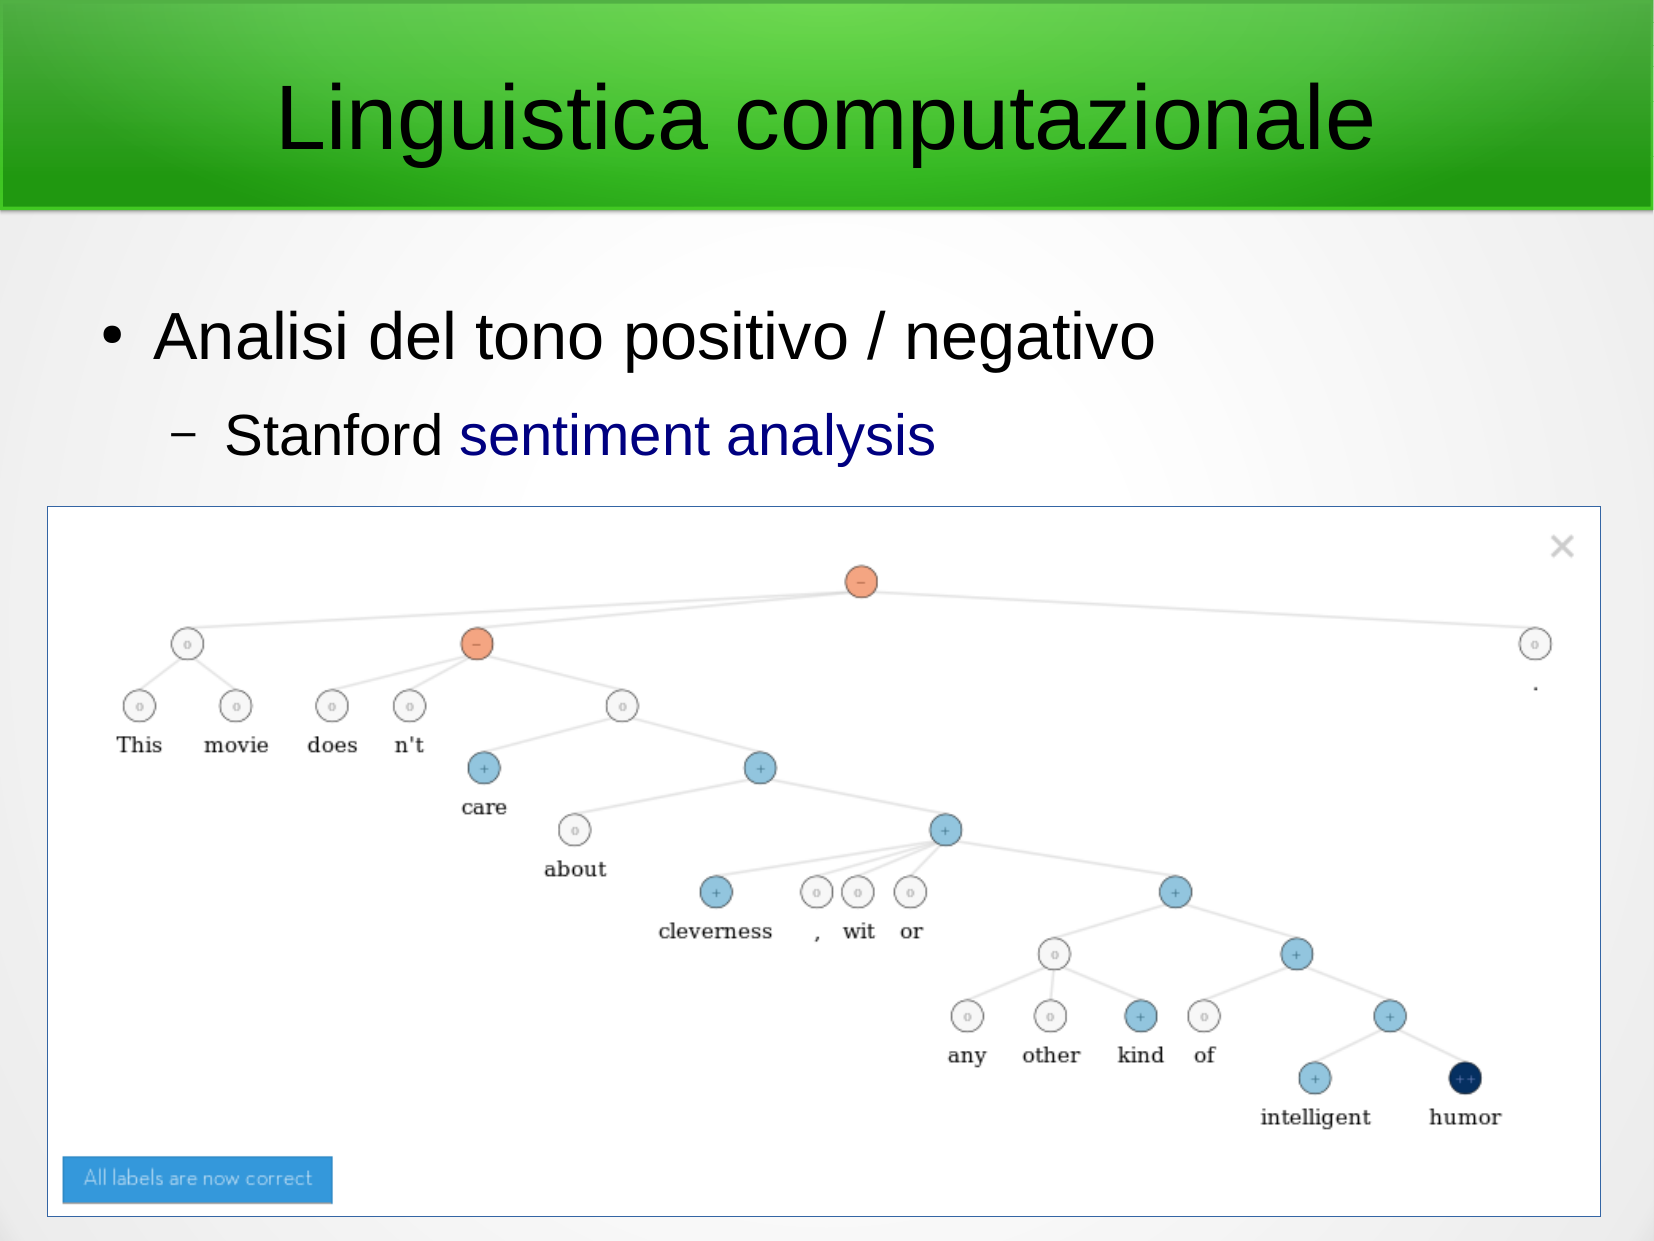

# Linguistica computazionale
Analisi del tono positivo / negativo
Stanford sentiment analysis